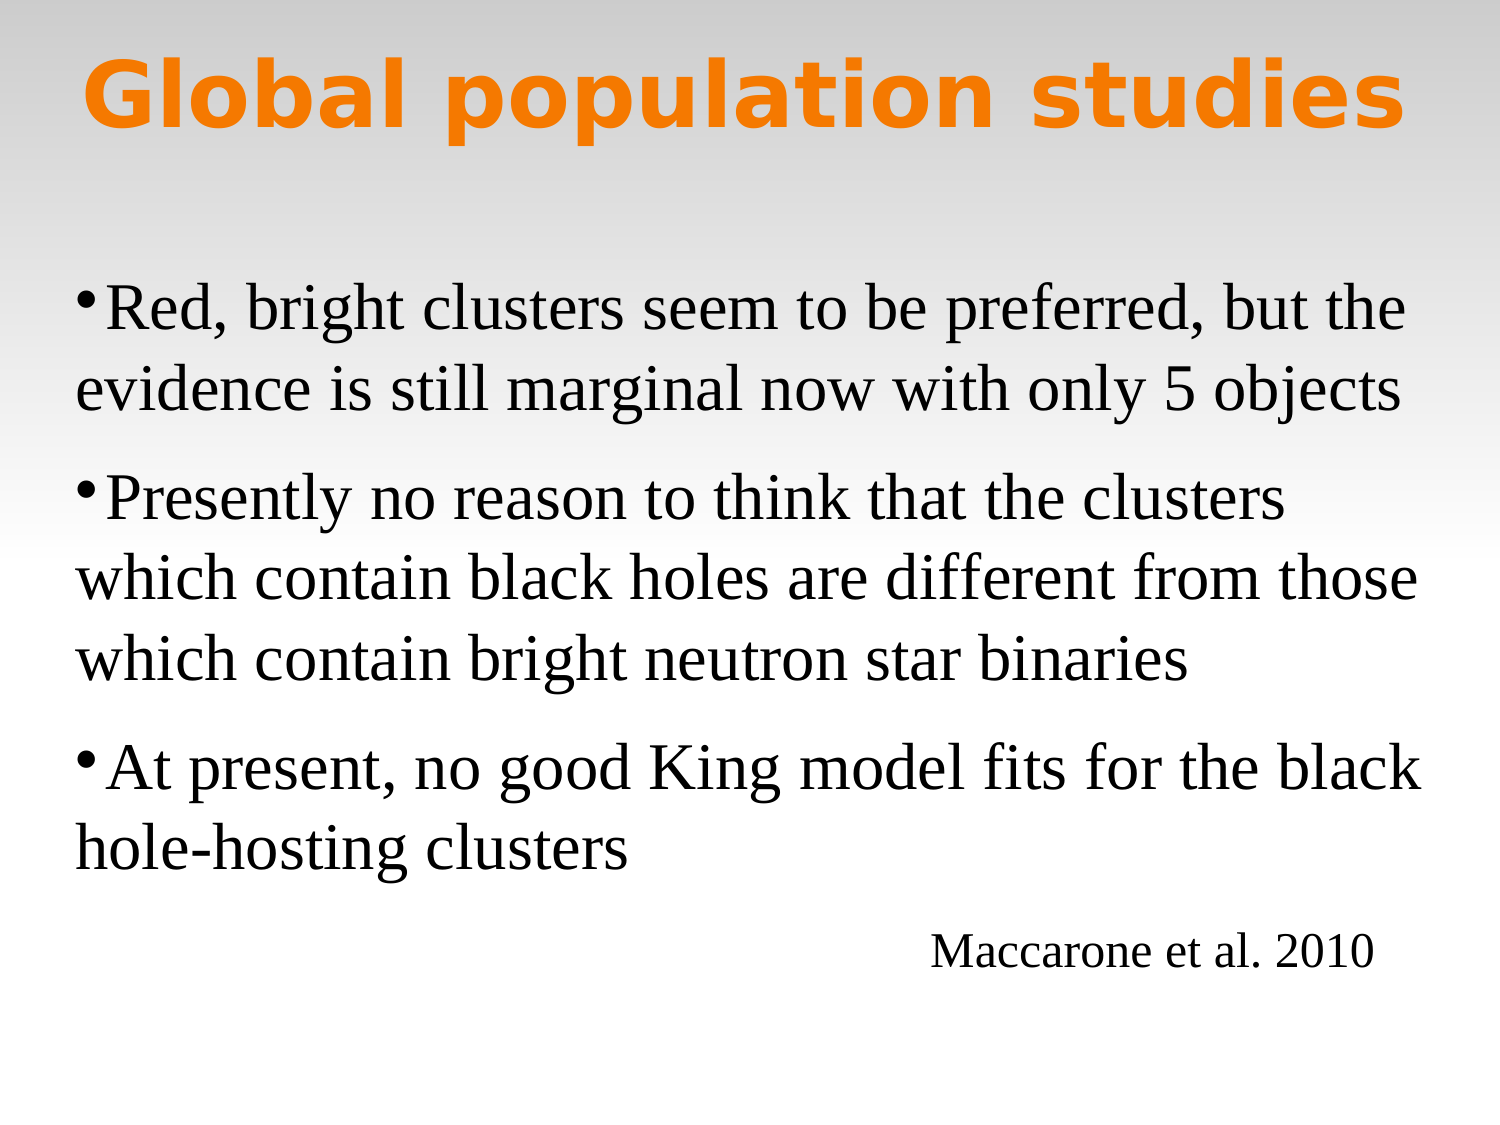

# Global population studies
Red, bright clusters seem to be preferred, but the evidence is still marginal now with only 5 objects
Presently no reason to think that the clusters which contain black holes are different from those which contain bright neutron star binaries
At present, no good King model fits for the black hole-hosting clusters
Maccarone et al. 2010